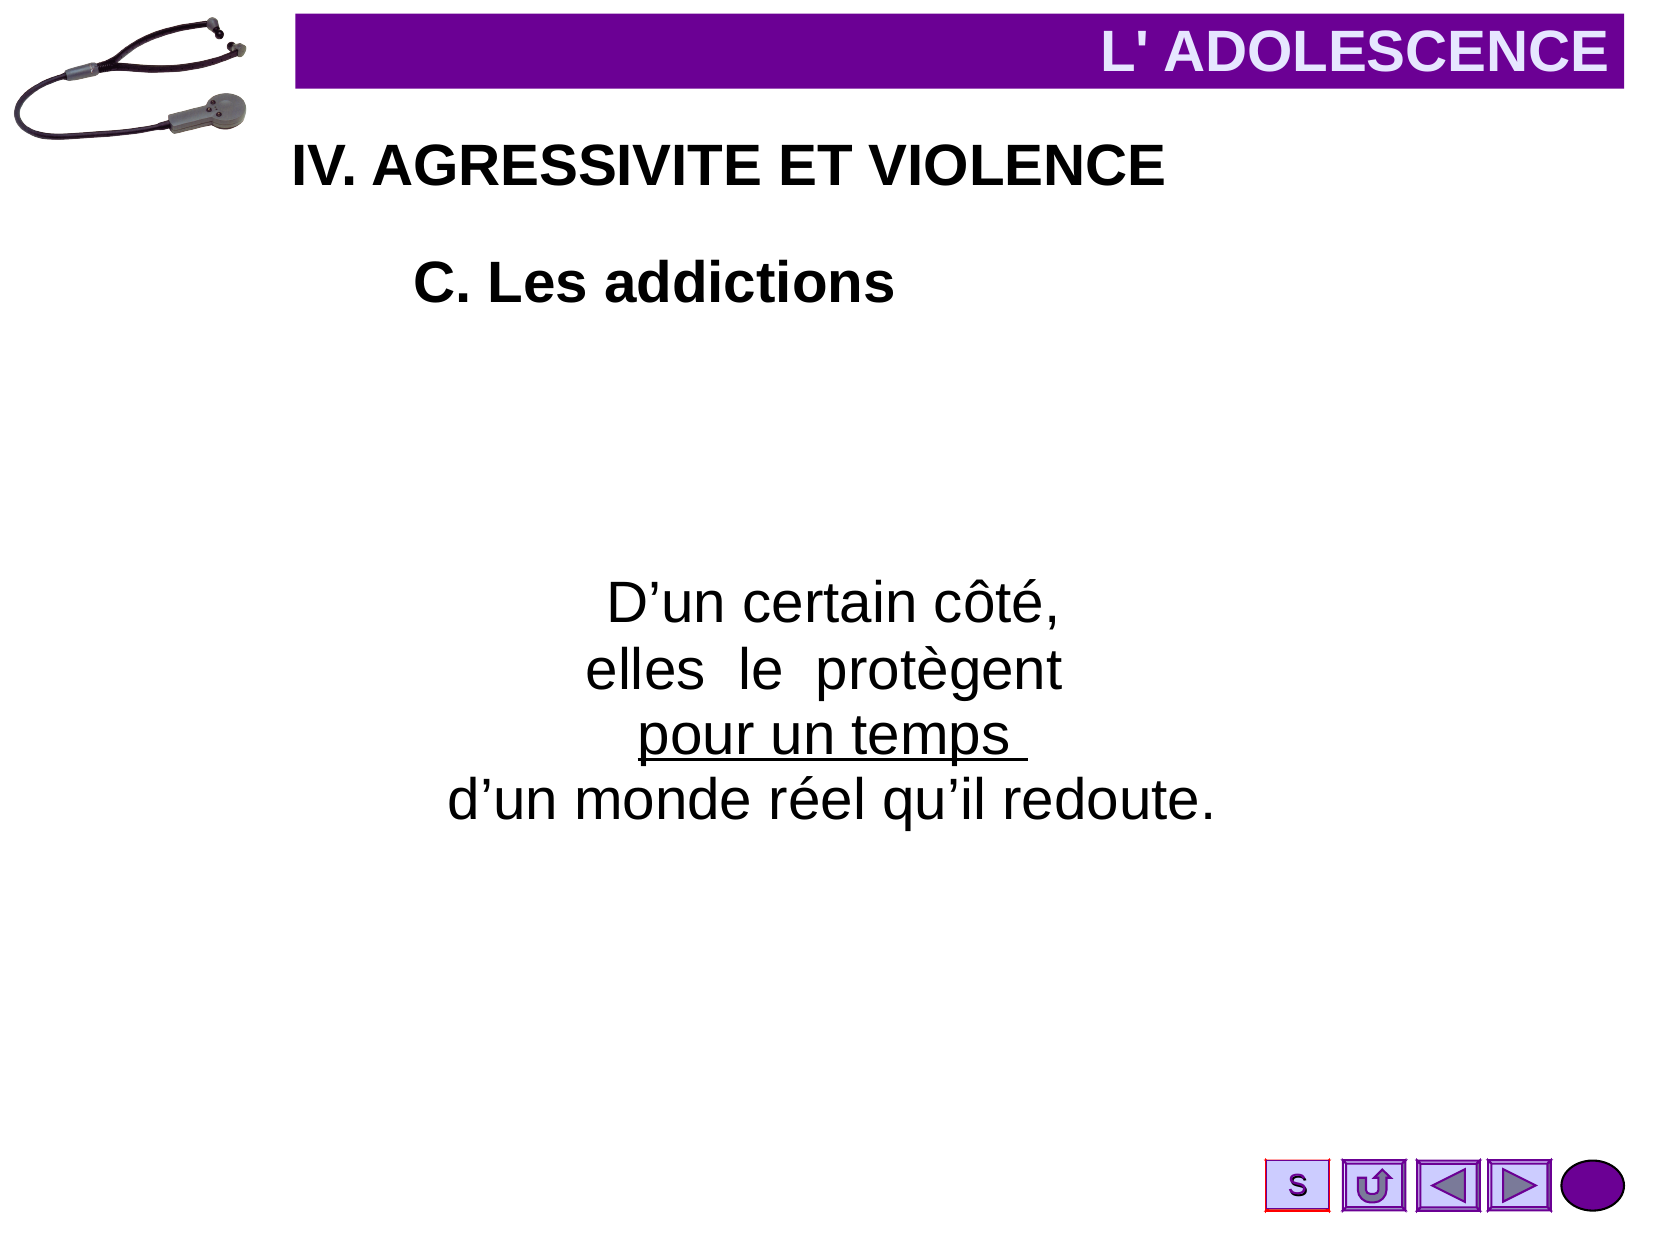

L' ADOLESCENCE
IV. AGRESSIVITE ET VIOLENCE
C. Les addictions
 D’un certain côté,
elles  le  protègent
pour un temps
d’un monde réel qu’il redoute.